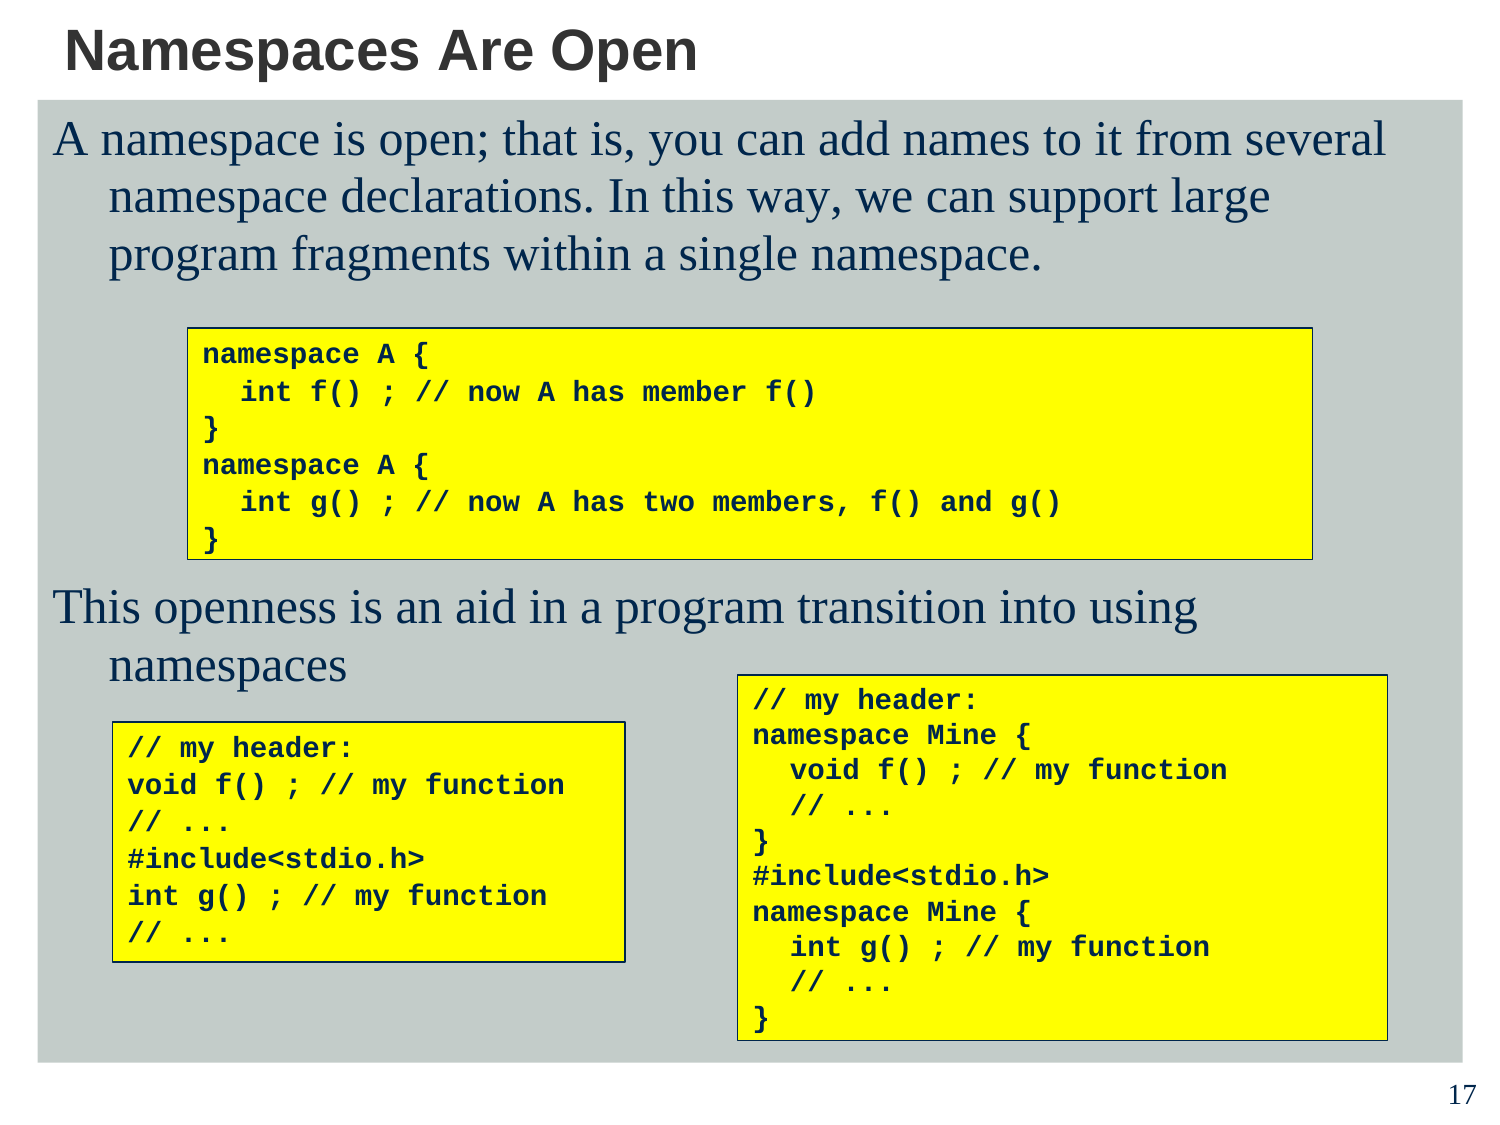

# Namespaces Are Open
A namespace is open; that is, you can add names to it from several namespace declarations. In this way, we can support large program fragments within a single namespace.
This openness is an aid in a program transition into using namespaces
namespace A {
	int f() ; // now A has member f()
}
namespace A {
	int g() ; // now A has two members, f() and g()
}
// my header:
namespace Mine {
	void f() ; // my function
	// ...
}
#include<stdio.h>
namespace Mine {
	int g() ; // my function
	// ...
}
// my header:
void f() ; // my function
// ...
#include<stdio.h>
int g() ; // my function
// ...